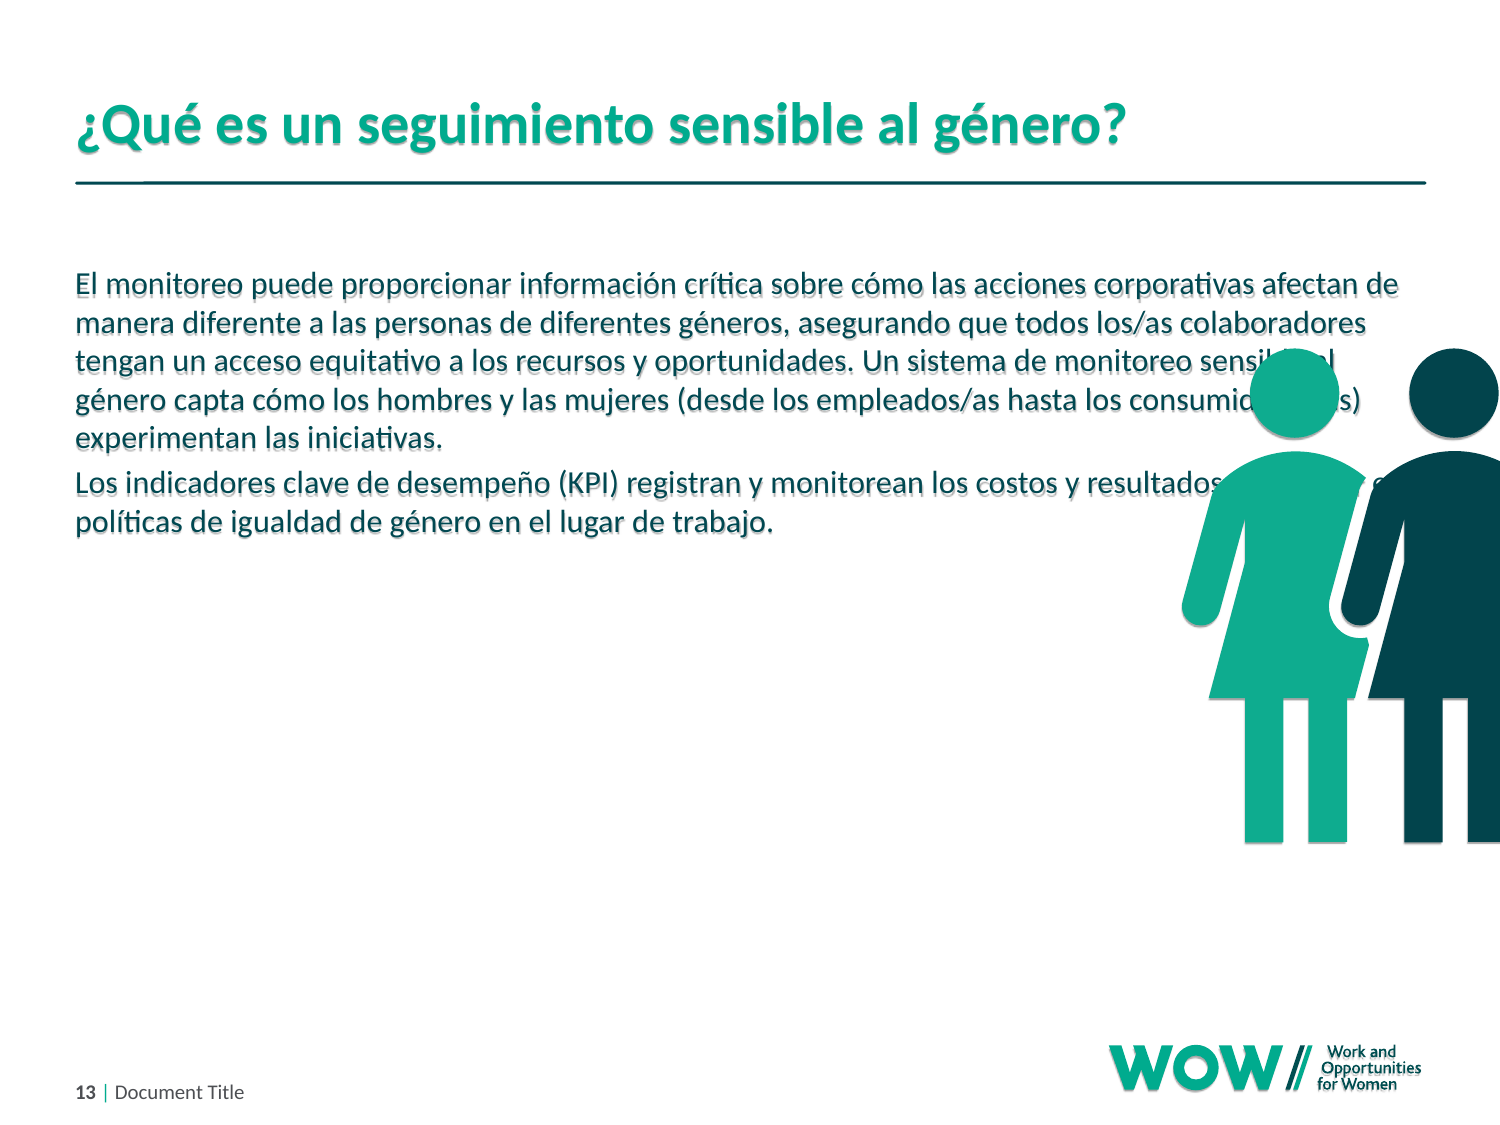

¿Qué es un seguimiento sensible al género?
# El monitoreo puede proporcionar información crítica sobre cómo las acciones corporativas afectan de manera diferente a las personas de diferentes géneros, asegurando que todos los/as colaboradores tengan un acceso equitativo a los recursos y oportunidades. Un sistema de monitoreo sensible al género capta cómo los hombres y las mujeres (desde los empleados/as hasta los consumidores/as) experimentan las iniciativas.
Los indicadores clave de desempeño (KPI) registran y monitorean los costos y resultados de invertir en políticas de igualdad de género en el lugar de trabajo.
13 | Document Title